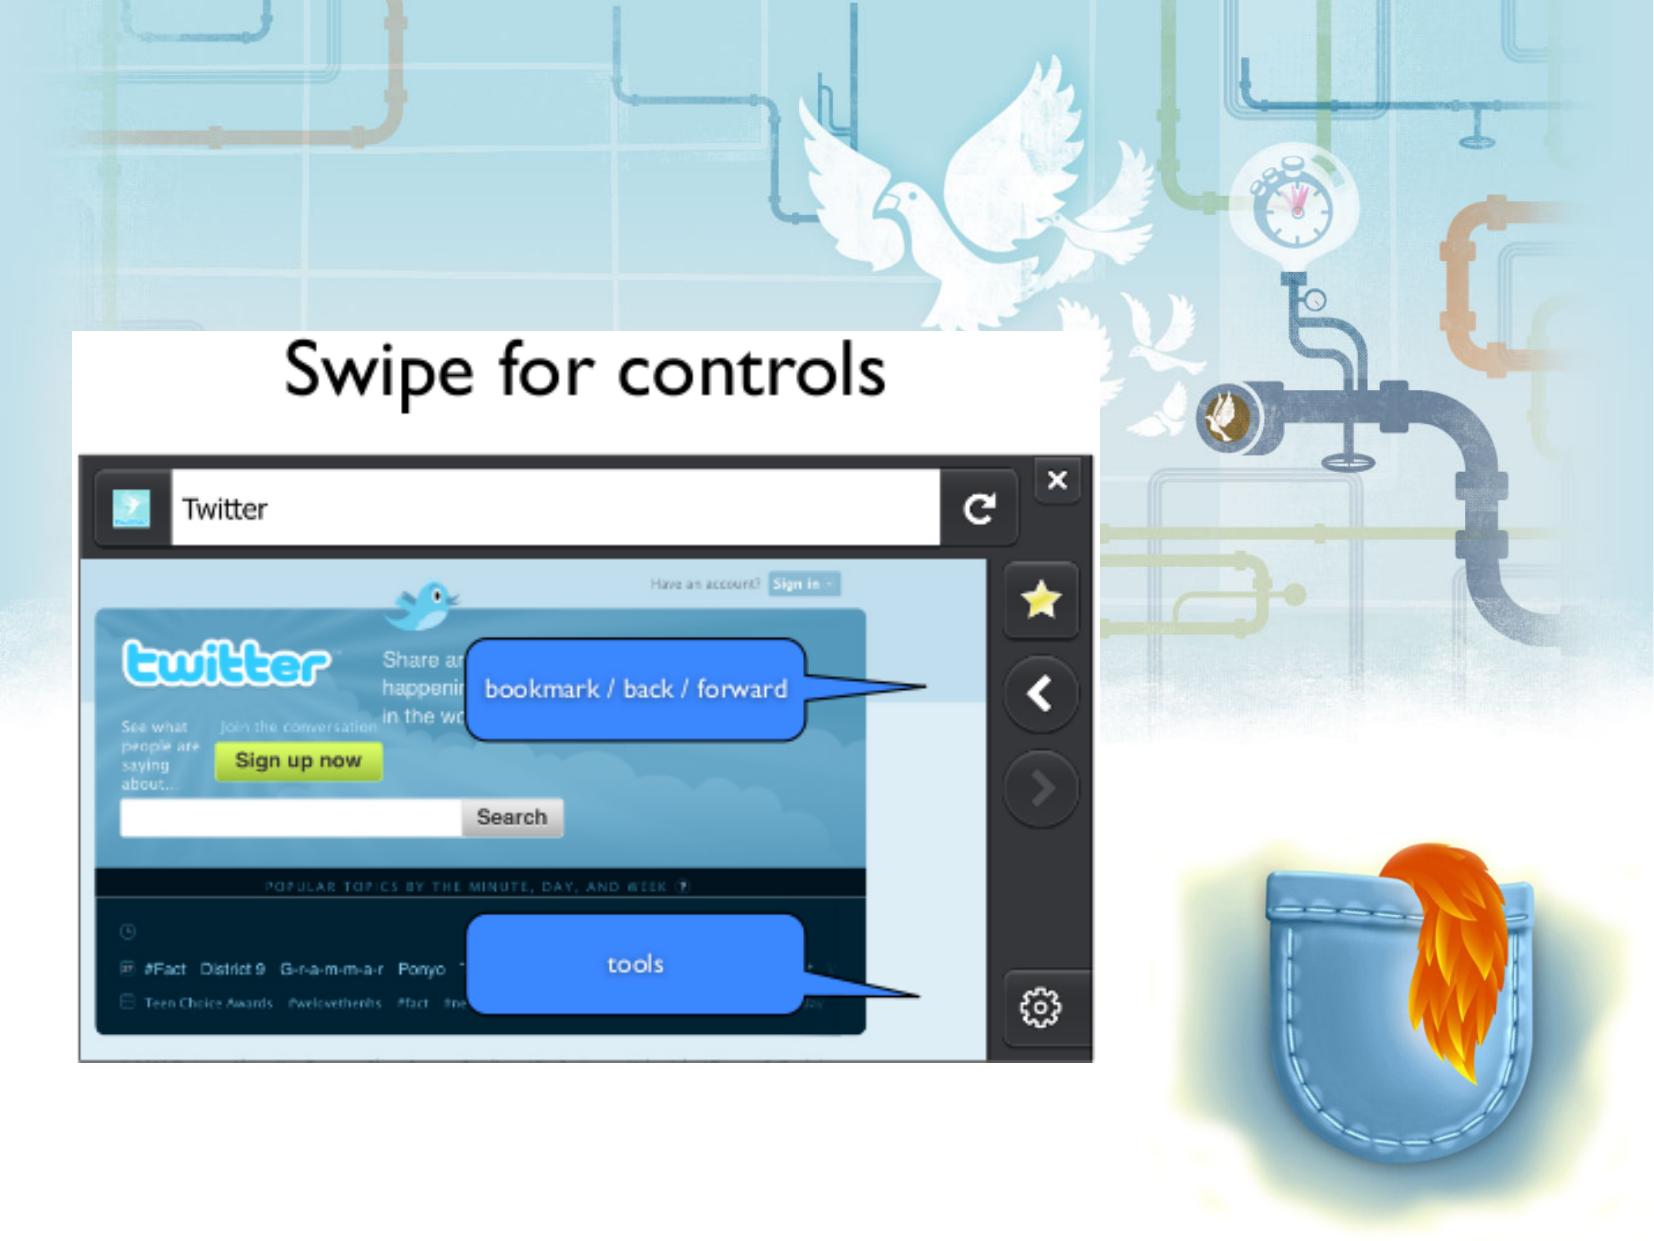

Swipe for controls
bookmark
back / forward tools